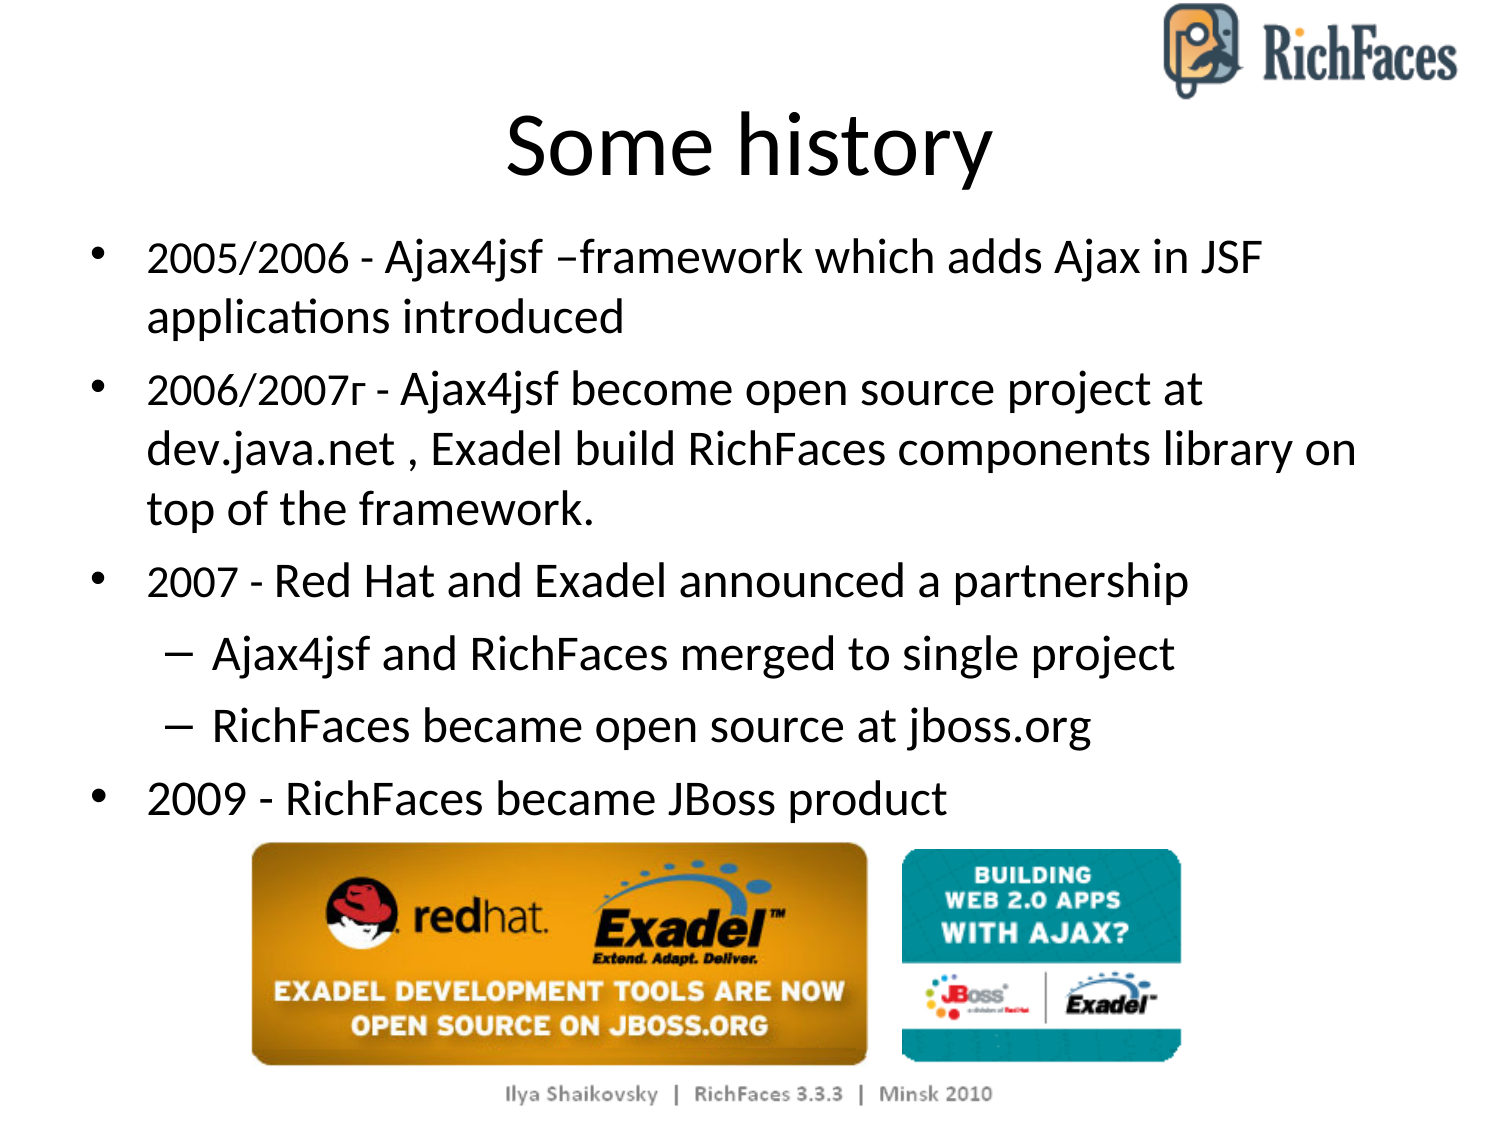

# Some history
2005/2006 - Ajax4jsf –framework which adds Ajax in JSF applications introduced
2006/2007г - Ajax4jsf become open source project at dev.java.net , Exadel build RichFaces components library on top of the framework.
2007 - Red Hat and Exadel announced a partnership
Ajax4jsf and RichFaces merged to single project
RichFaces became open source at jboss.org
2009 - RichFaces became JBoss product